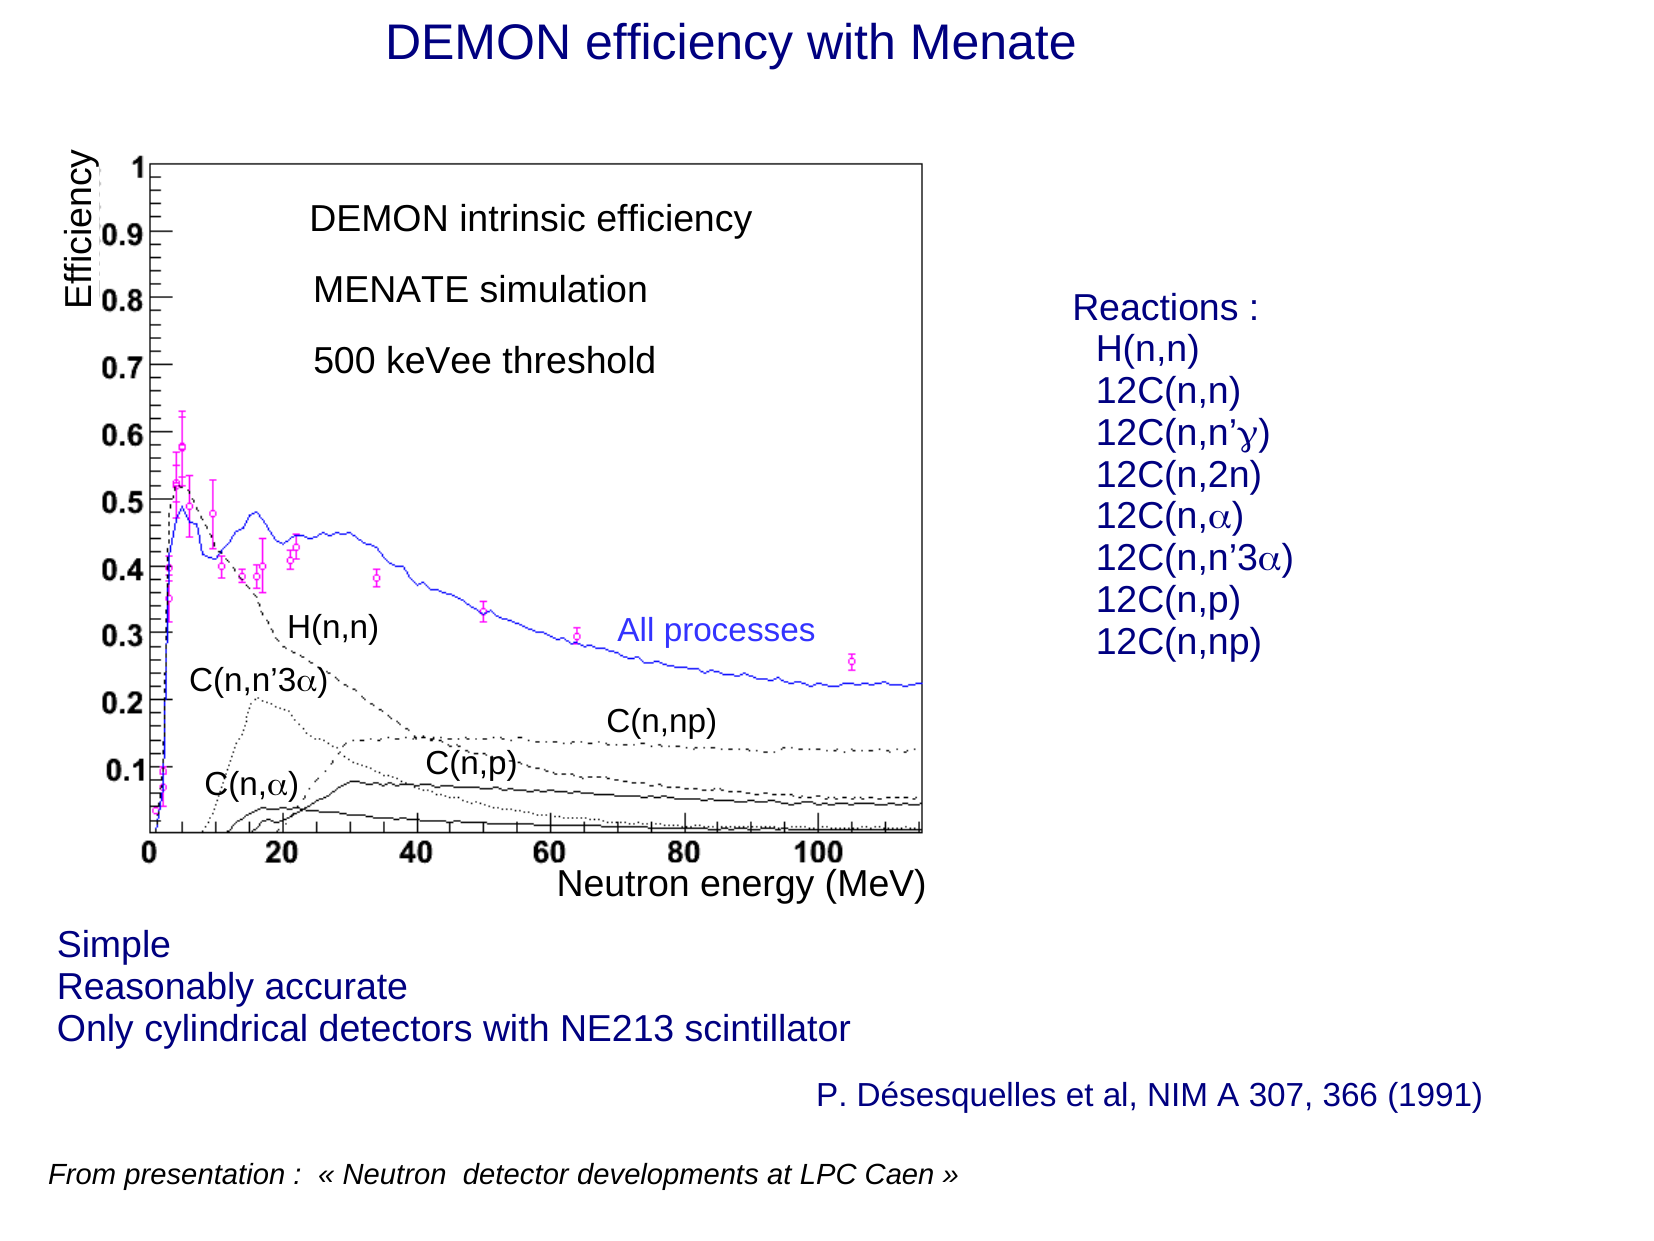

DEMON efficiency with Menate
DEMON intrinsic efficiency
Efficiency
MENATE simulation
Reactions :
 H(n,n)
 12C(n,n)
 12C(n,n’)
 12C(n,2n)
 12C(n,)
 12C(n,n’3)
 12C(n,p)
 12C(n,np)
500 keVee threshold
H(n,n)
All processes
C(n,n’3)
C(n,np)
C(n,p)
C(n,)
Neutron energy (MeV)
Simple
Reasonably accurate
Only cylindrical detectors with NE213 scintillator
P. Désesquelles et al, NIM A 307, 366 (1991)
From presentation :  « Neutron  detector developments at LPC Caen »